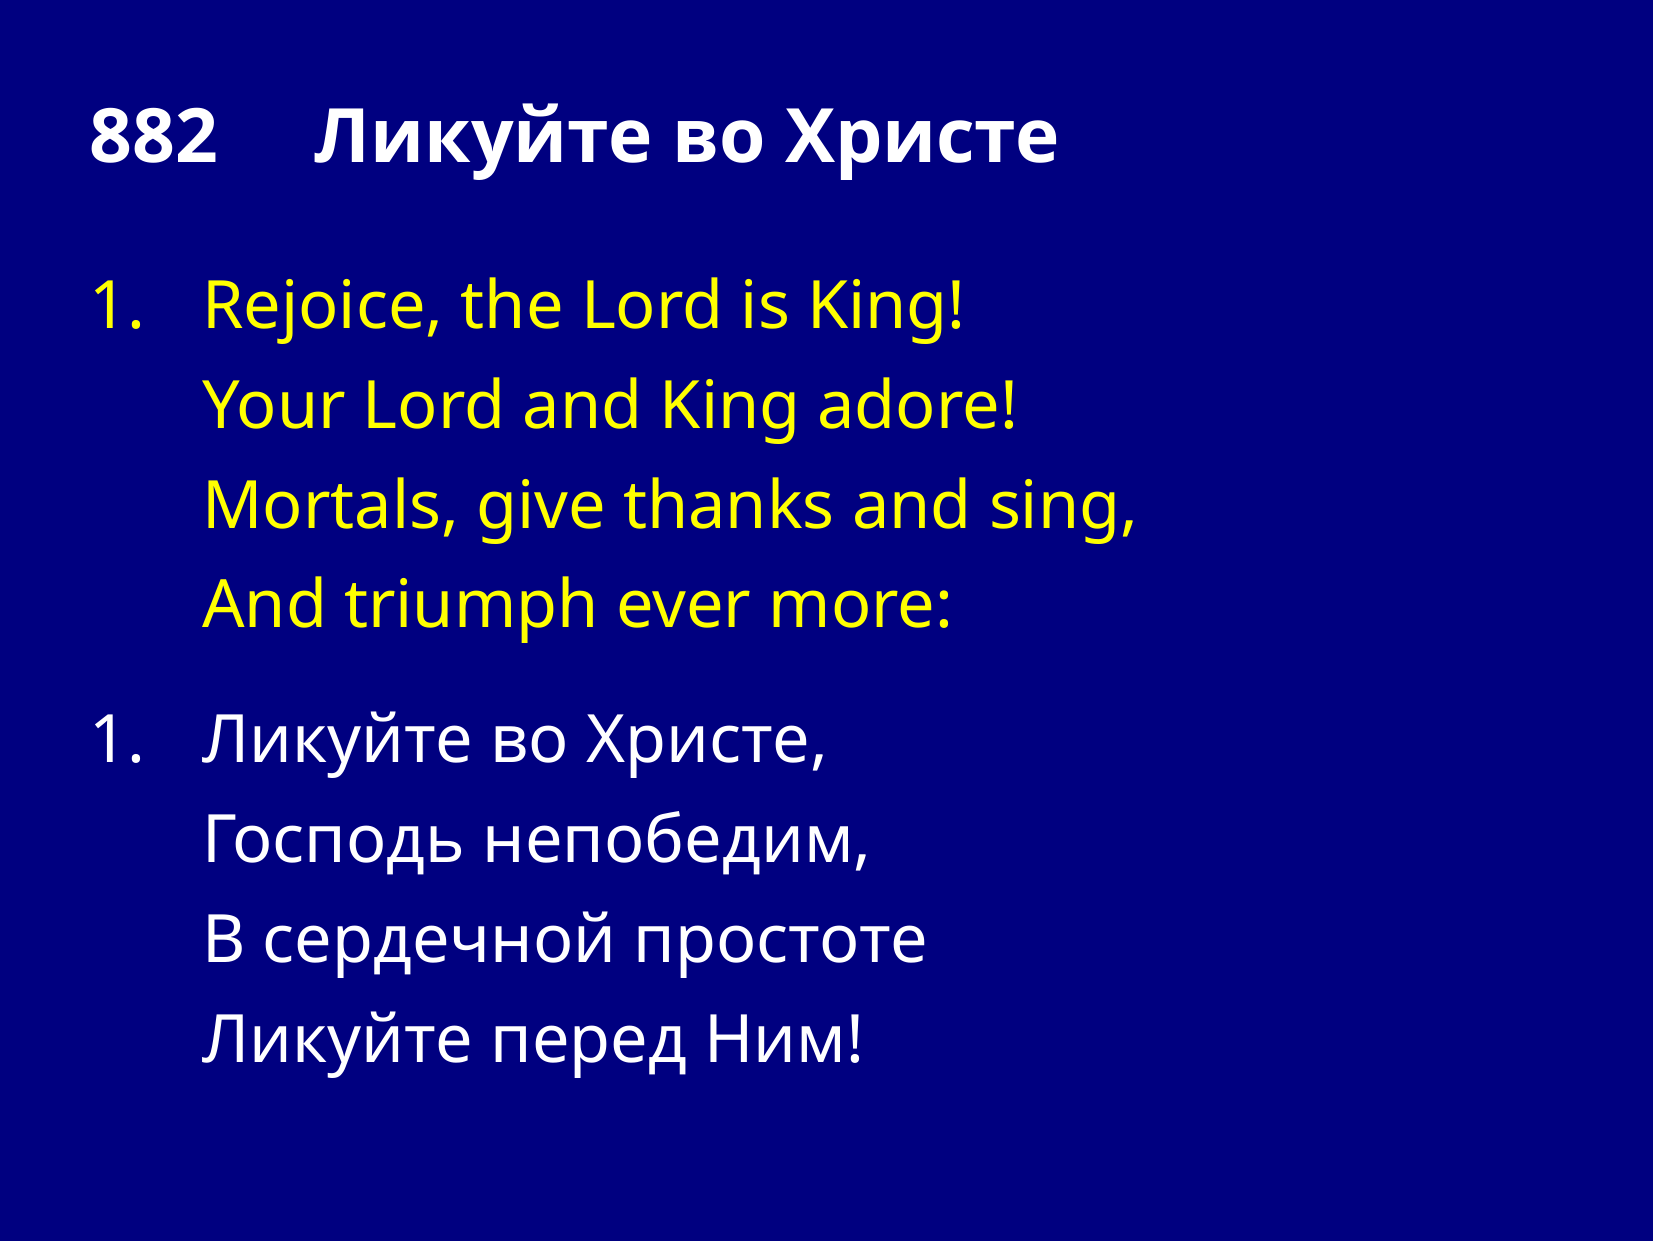

882	Ликуйте во Христе
1.	Rejoice, the Lord is King!
	Your Lord and King adore!
	Mortals, give thanks and sing,
	And triumph ever more:
1.	Ликуйте во Христе,
	Господь непобедим,
	В сердечной простоте
	Ликуйте перед Ним!